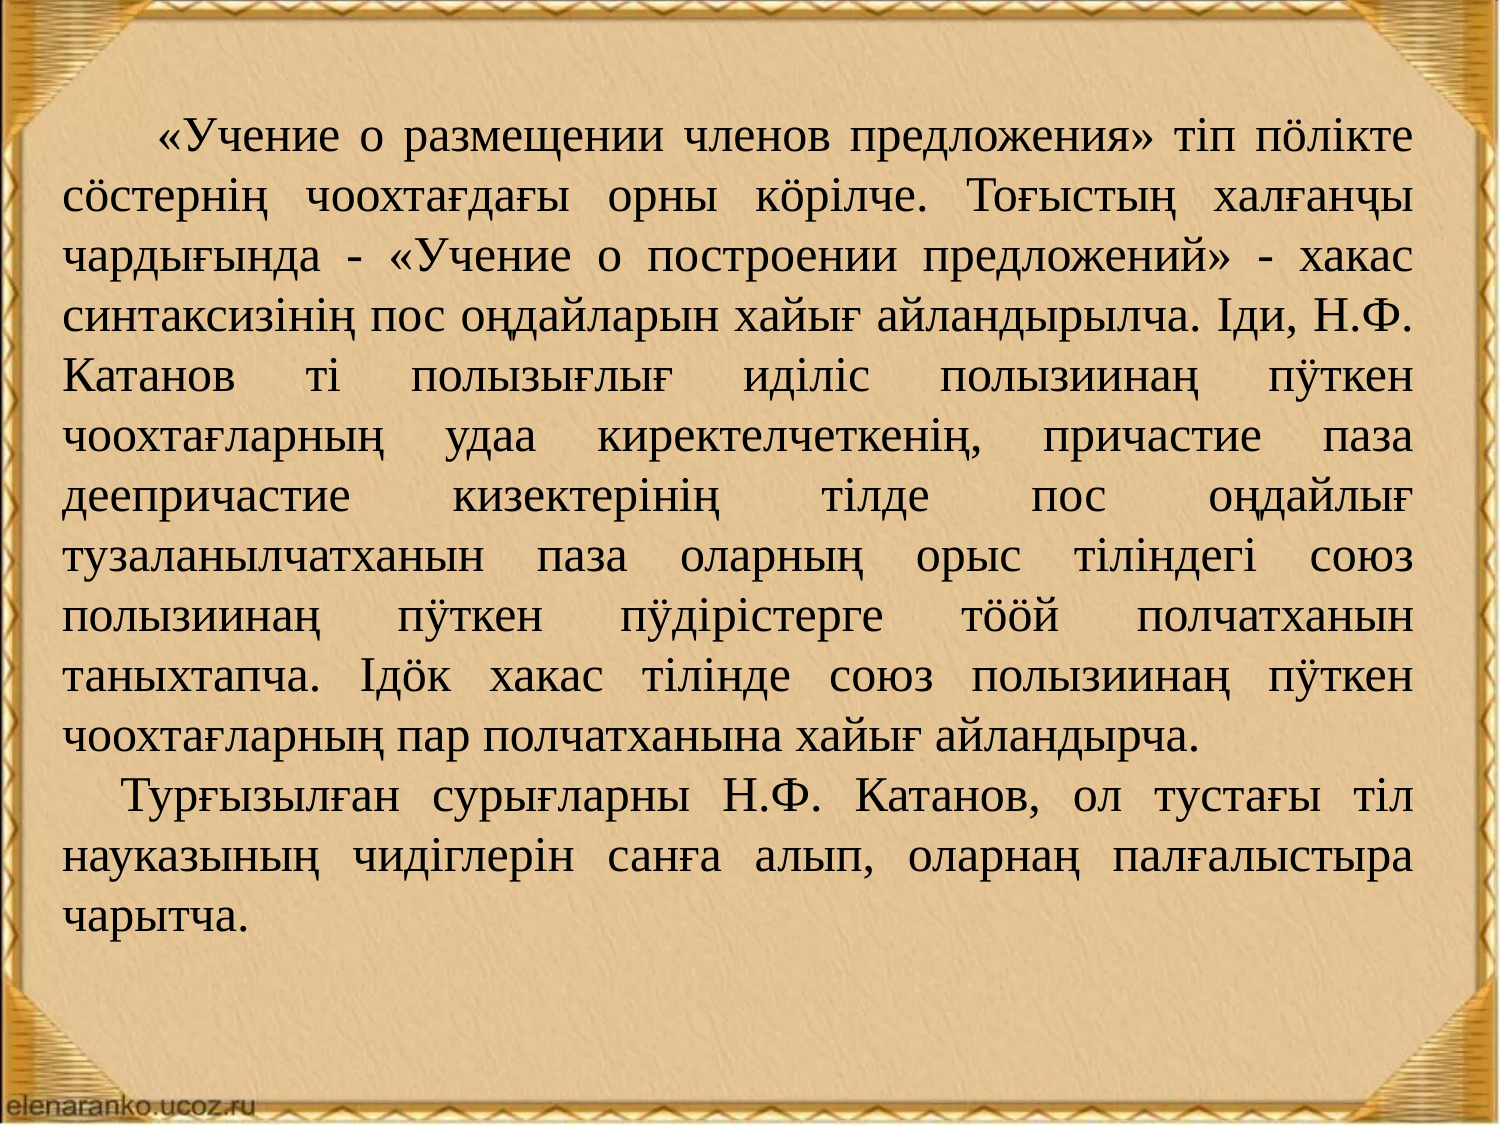

«Учение о размещении членов предложения» тіп пӧлікте сӧстернің чоохтағдағы орны кӧрілче. Тоғыстың халғанҷы чардығында - «Учение о построении предложений» - хакас синтаксизінің пос оңдайларын хайығ айландырылча. Іди, Н.Ф. Катанов ті полызығлығ иділіс полызиинаң пӱткен чоохтағларның удаа киректелчеткенің, причастие паза деепричастие кизектерінің тілде пос оңдайлығ тузаланылчатханын паза оларның орыс тіліндегі союз полызиинаң пӱткен пӱдірістерге тӧӧй полчатханын таныхтапча. Ідӧк хакас тілінде союз полызиинаң пӱткен чоохтағларның пар полчатханына хайығ айландырча.
Турғызылған сурығларны Н.Ф. Катанов, ол тустағы тіл науказының чидіглерін санға алып, оларнаң палғалыстыра чарытча.